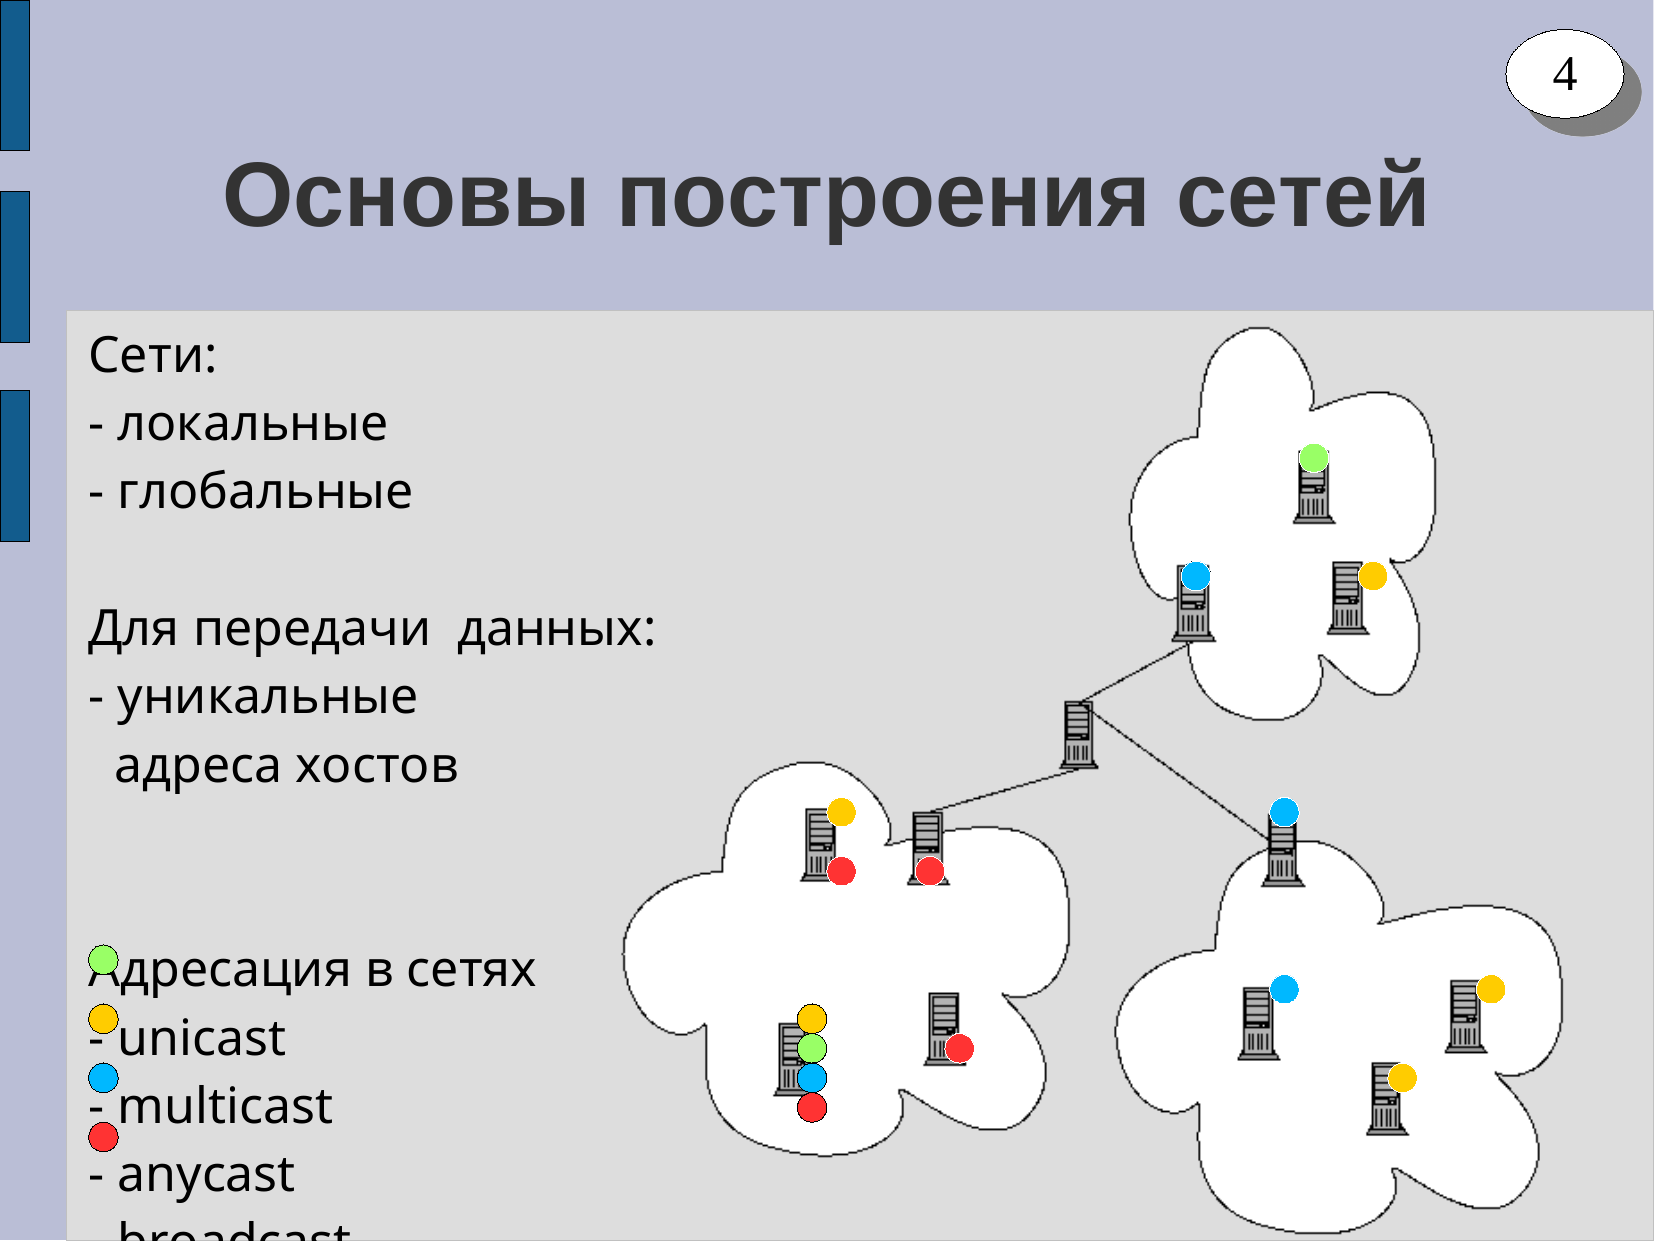

4
# Основы построения сетей
Сети:
- локальные
- глобальные
Для передачи данных:
- уникальные
 адреса хостов
Адресация в сетях
- unicast
- multicast
- anycast
- broadcast